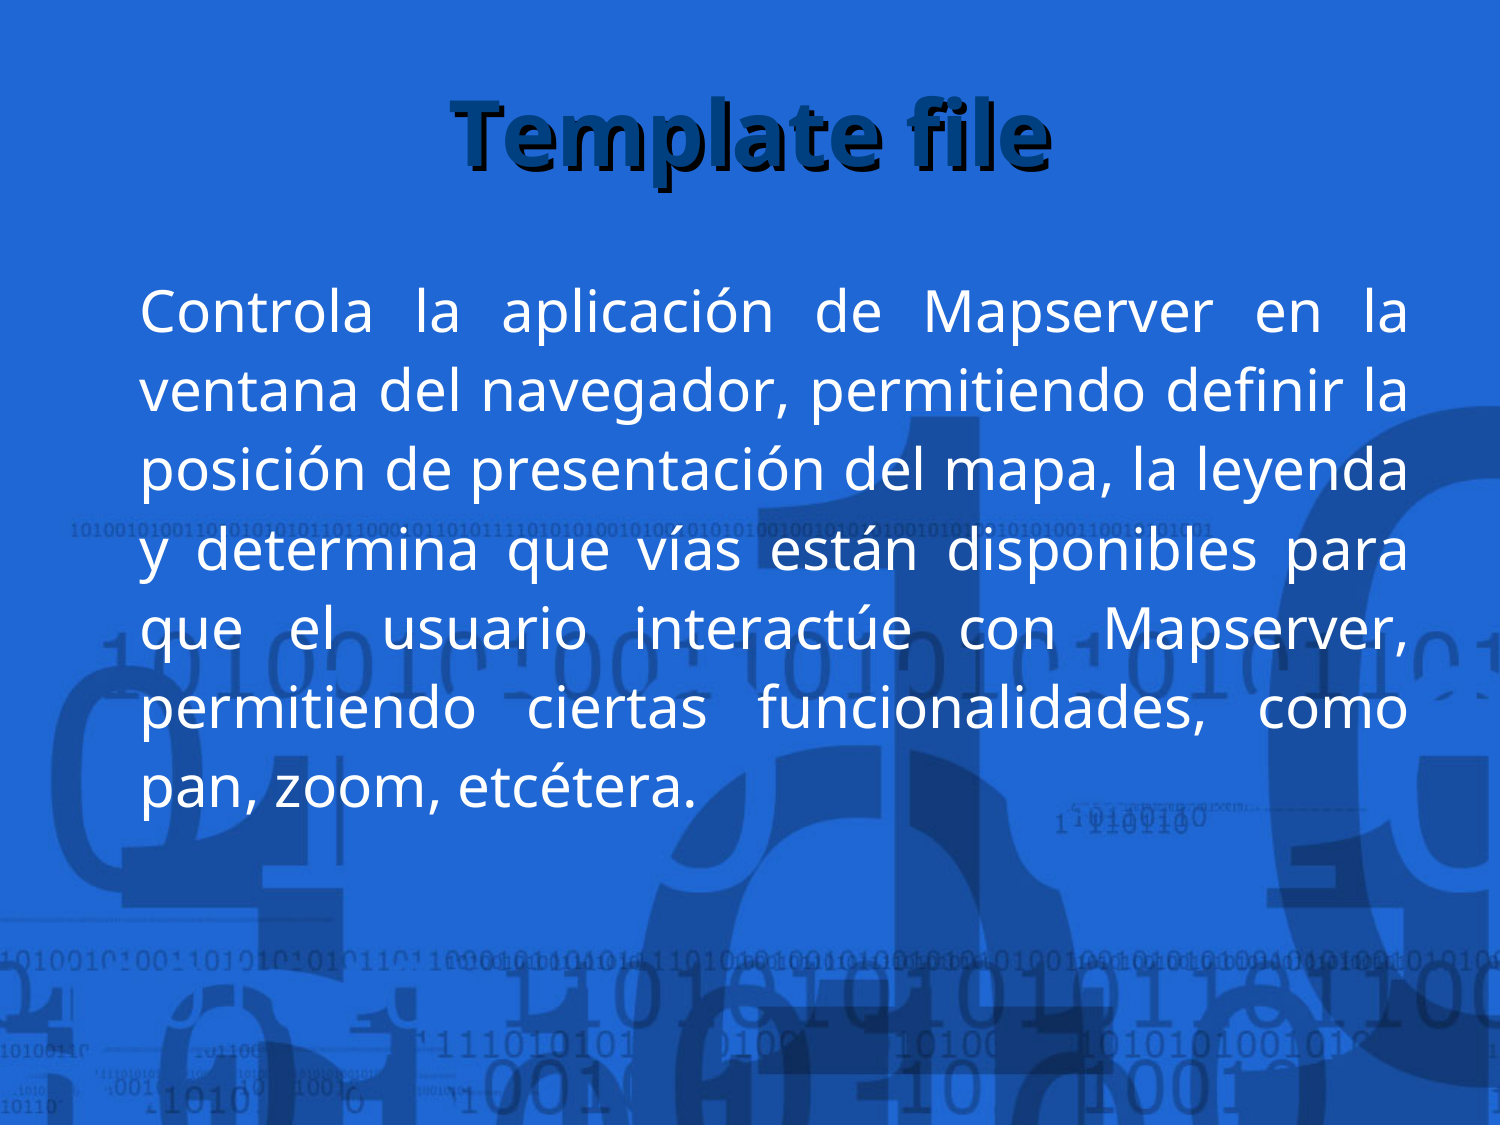

# Template file
	Controla la aplicación de Mapserver en la ventana del navegador, permitiendo definir la posición de presentación del mapa, la leyenda y determina que vías están disponibles para que el usuario interactúe con Mapserver, permitiendo ciertas funcionalidades, como pan, zoom, etcétera.